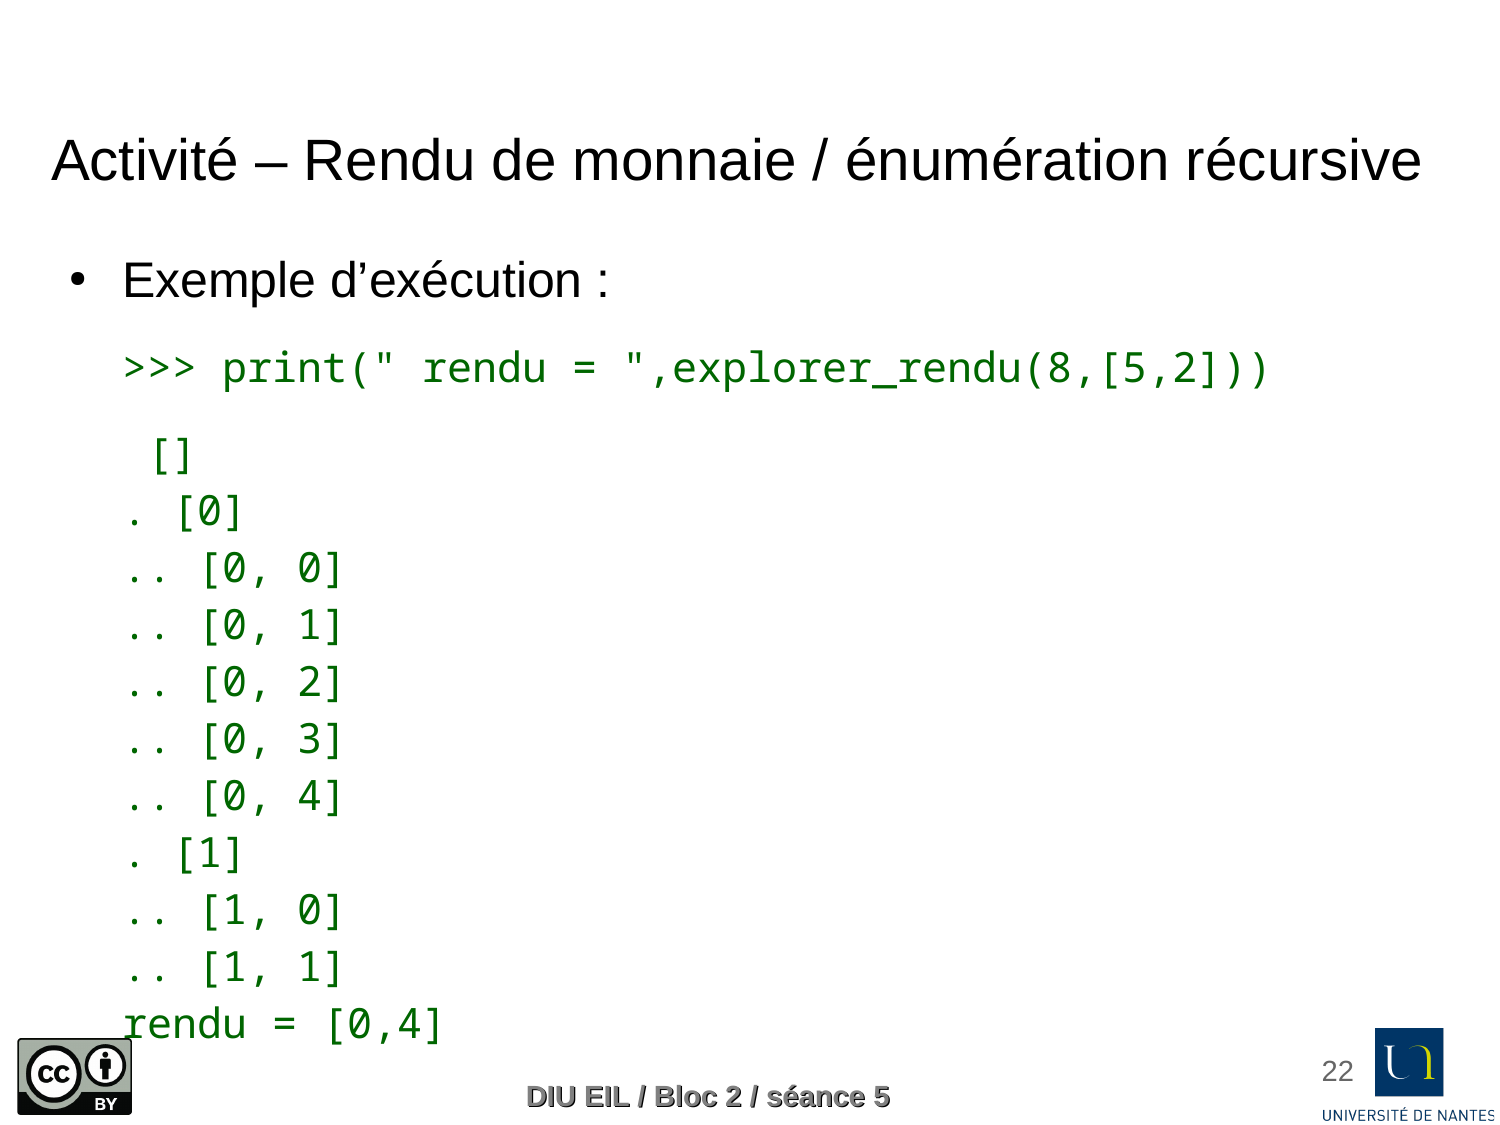

# Activité – Rendu de monnaie / énumération récursive
Exemple d’exécution :
>>> print(" rendu = ",explorer_rendu(8,[5,2]))
 []
. [0]
.. [0, 0]
.. [0, 1]
.. [0, 2]
.. [0, 3]
.. [0, 4]
. [1]
.. [1, 0]
.. [1, 1]
rendu = [0,4]
22